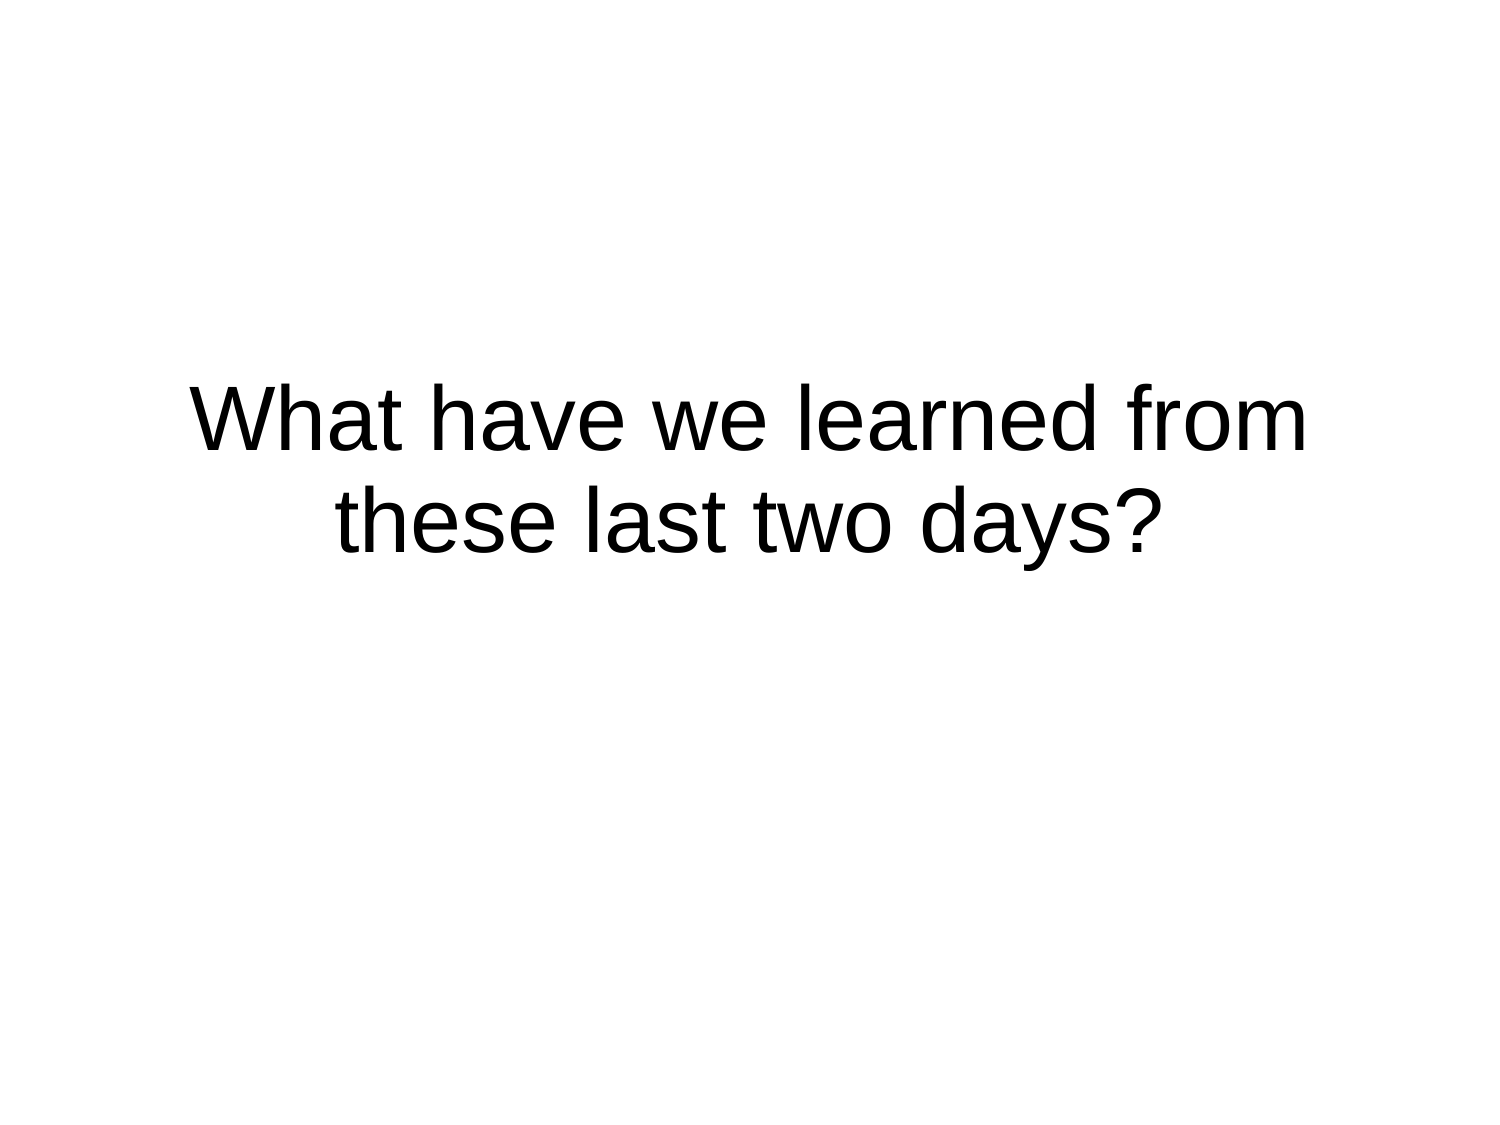

# What have we learned from these last two days?